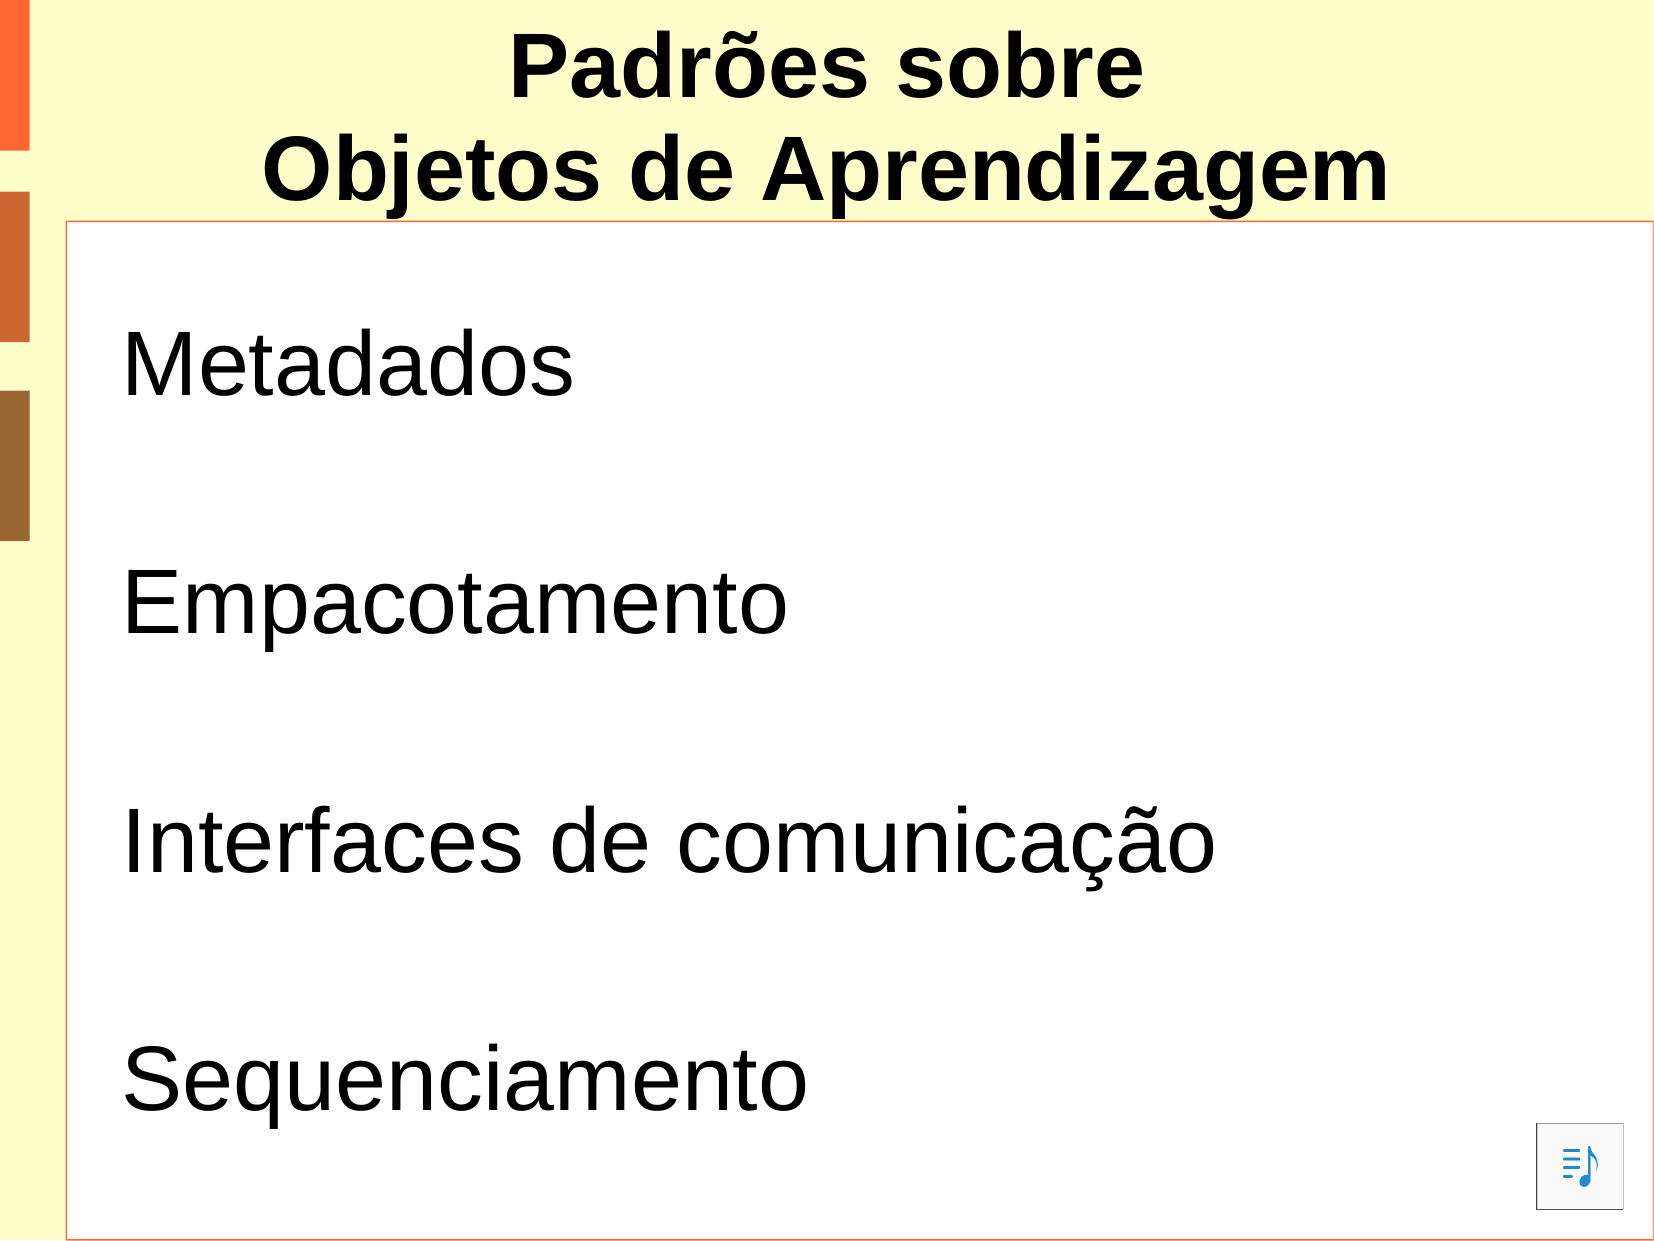

# Padrões sobre Objetos de Aprendizagem
Metadados
Empacotamento
Interfaces de comunicação
Sequenciamento